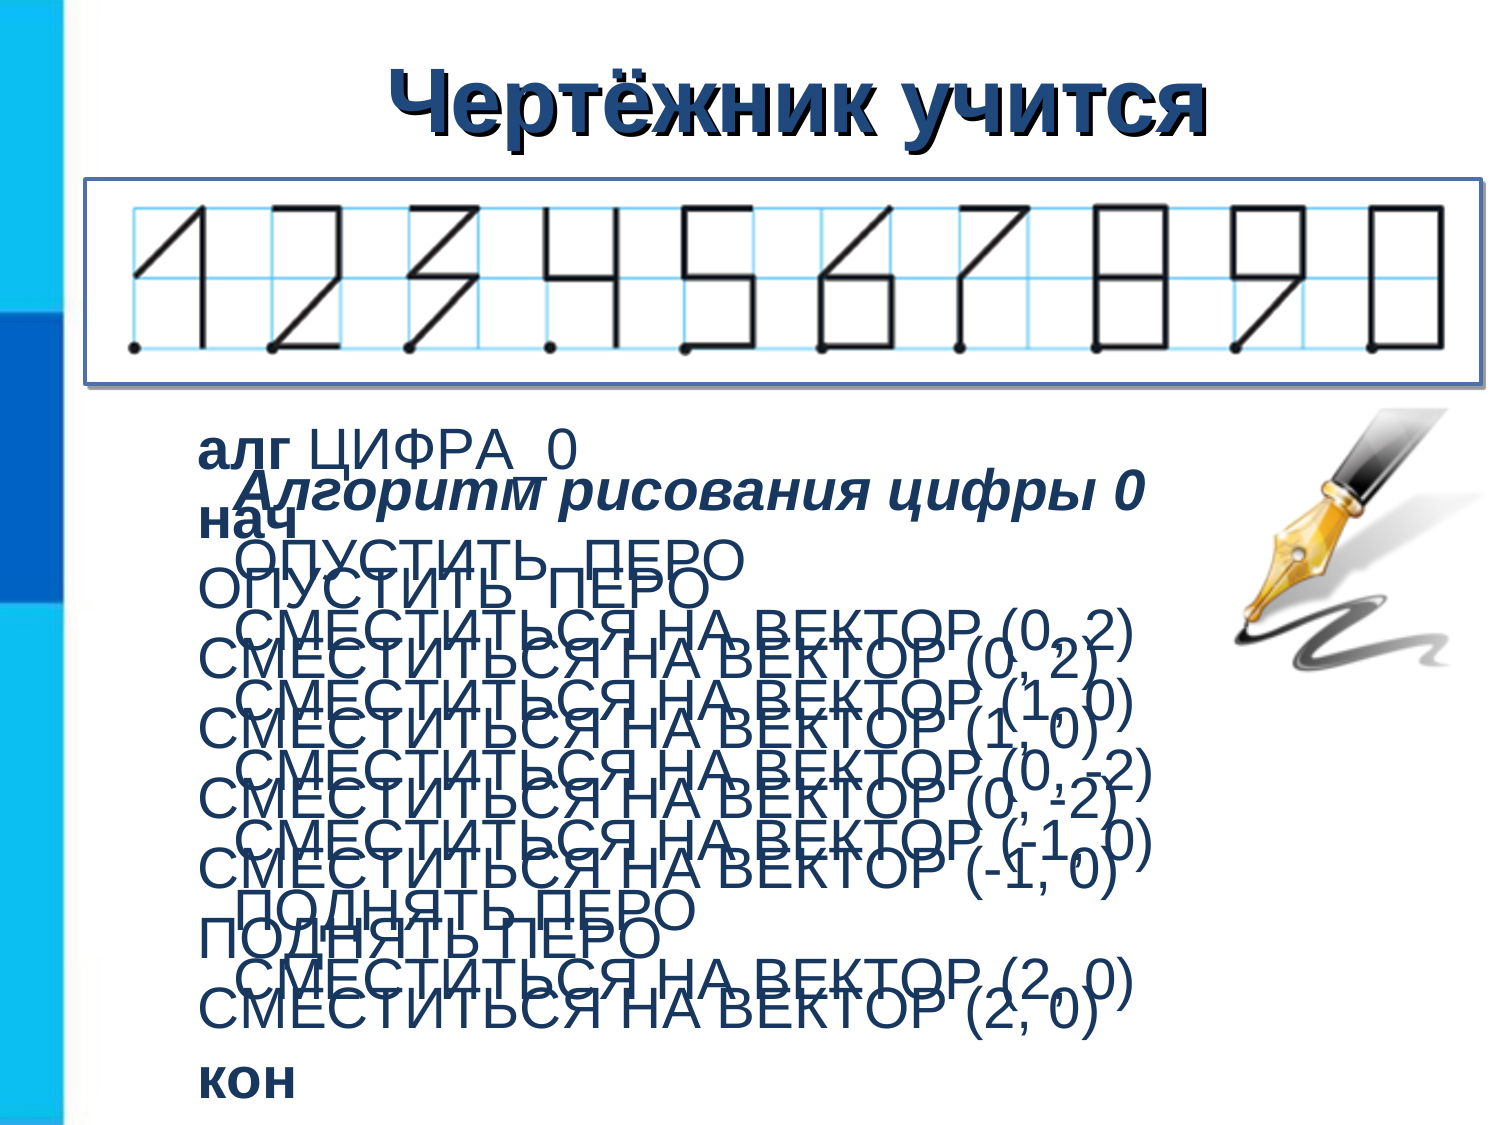

# Чертёжник учится
алг ЦИФРА_0
нач
ОПУСТИТЬ ПЕРО
СМЕСТИТЬСЯ НА ВЕКТОР (0, 2)
СМЕСТИТЬСЯ НА ВЕКТОР (1, 0)
СМЕСТИТЬСЯ НА ВЕКТОР (0, -2)
СМЕСТИТЬСЯ НА ВЕКТОР (-1, 0)
ПОДНЯТЬ ПЕРО
СМЕСТИТЬСЯ НА ВЕКТОР (2, 0)
кон
Алгоритм рисования цифры 0
ОПУСТИТЬ ПЕРО
СМЕСТИТЬСЯ НА ВЕКТОР (0, 2)
СМЕСТИТЬСЯ НА ВЕКТОР (1, 0)
СМЕСТИТЬСЯ НА ВЕКТОР (0, -2)
СМЕСТИТЬСЯ НА ВЕКТОР (-1, 0)
ПОДНЯТЬ ПЕРО
СМЕСТИТЬСЯ НА ВЕКТОР (2, 0)